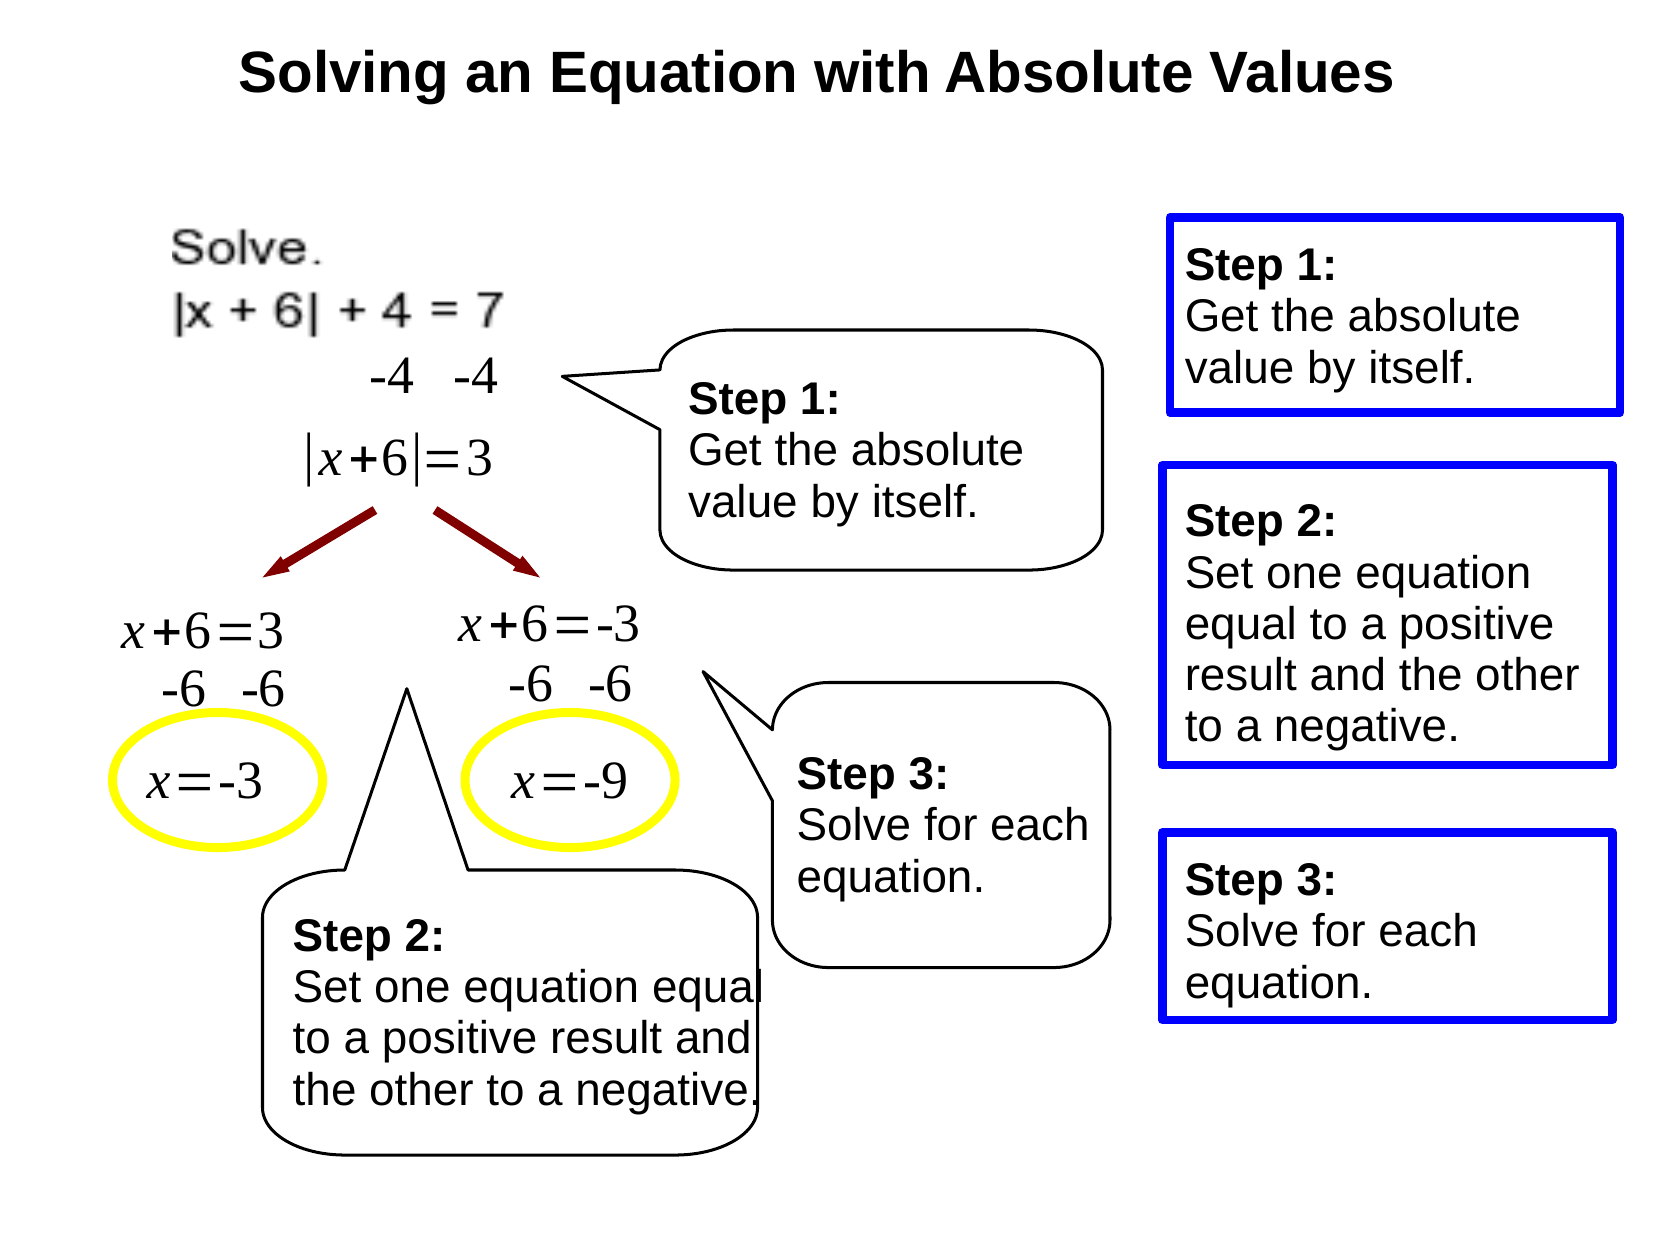

Solving an Equation with Absolute Values
Step 1:
Get the absolute value by itself.
Step 2:
Set one equation equal to a positive result and the other to a negative.
Step 3:
Solve for each equation.
Step 1:
Get the absolute
value by itself.
Step 3:
Solve for each
equation.
Step 2:
Set one equation equal
to a positive result and
the other to a negative.